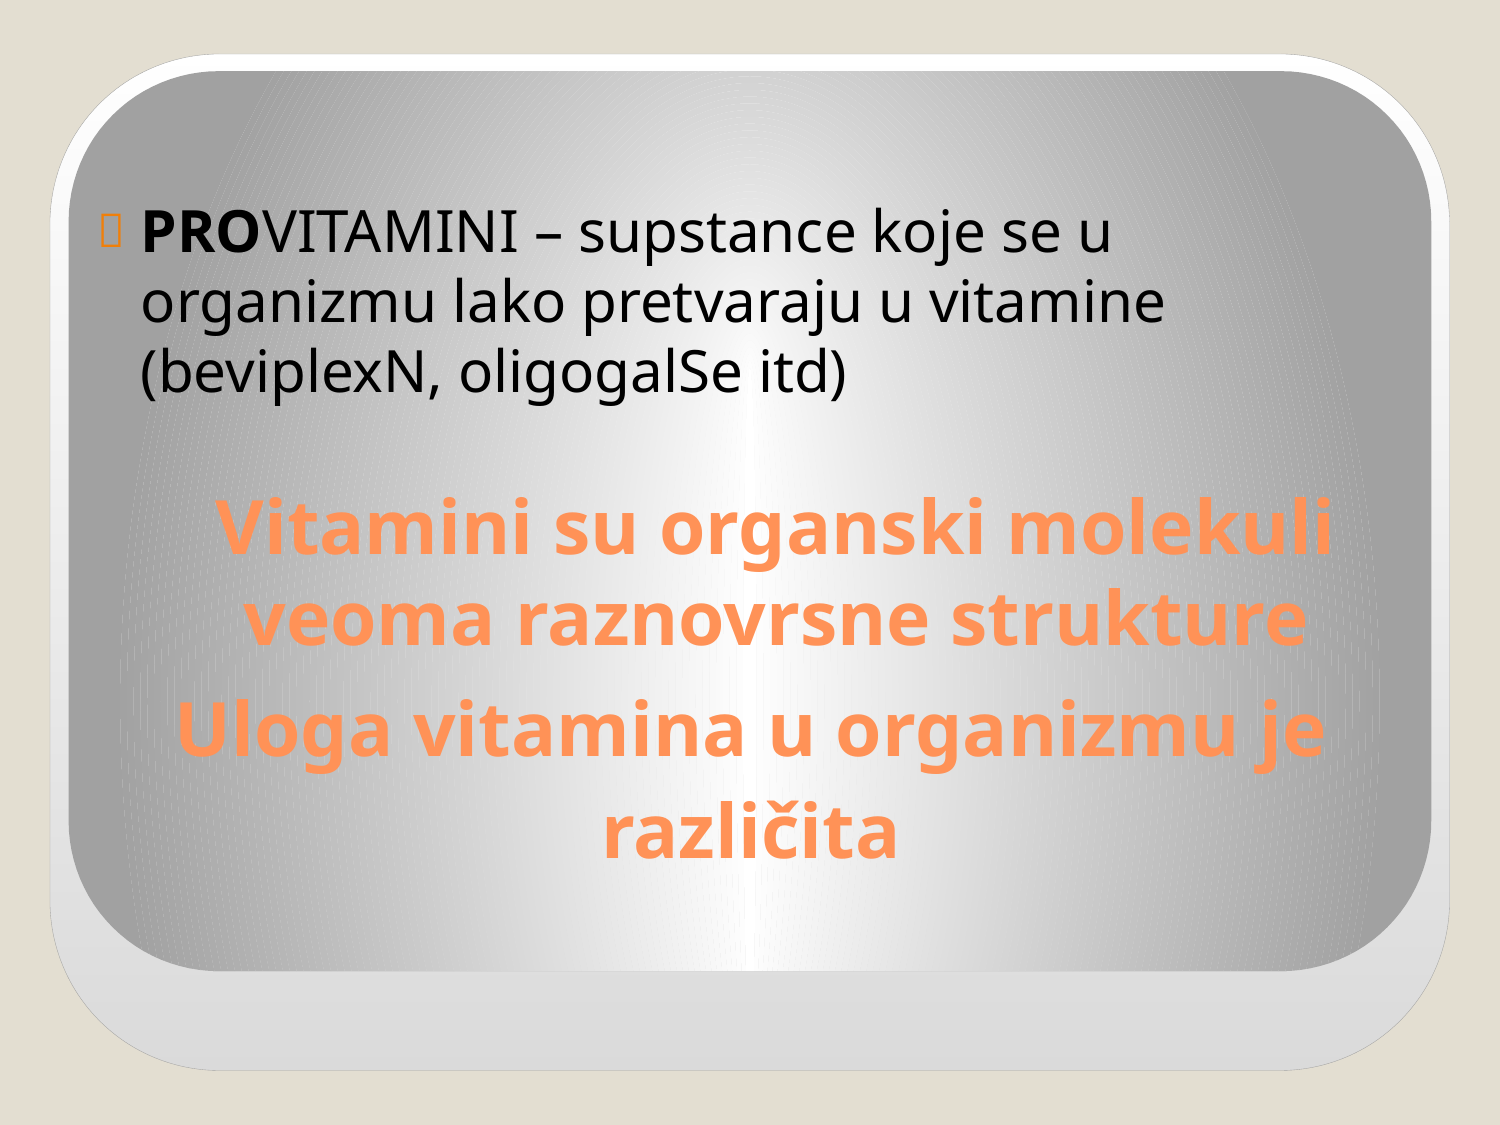

PROVITAMINI – supstance koje se u organizmu lako pretvaraju u vitamine (beviplexN, oligogalSe itd)
# Vitamini su organski molekuli veoma raznovrsne strukture
Uloga vitamina u organizmu je različita